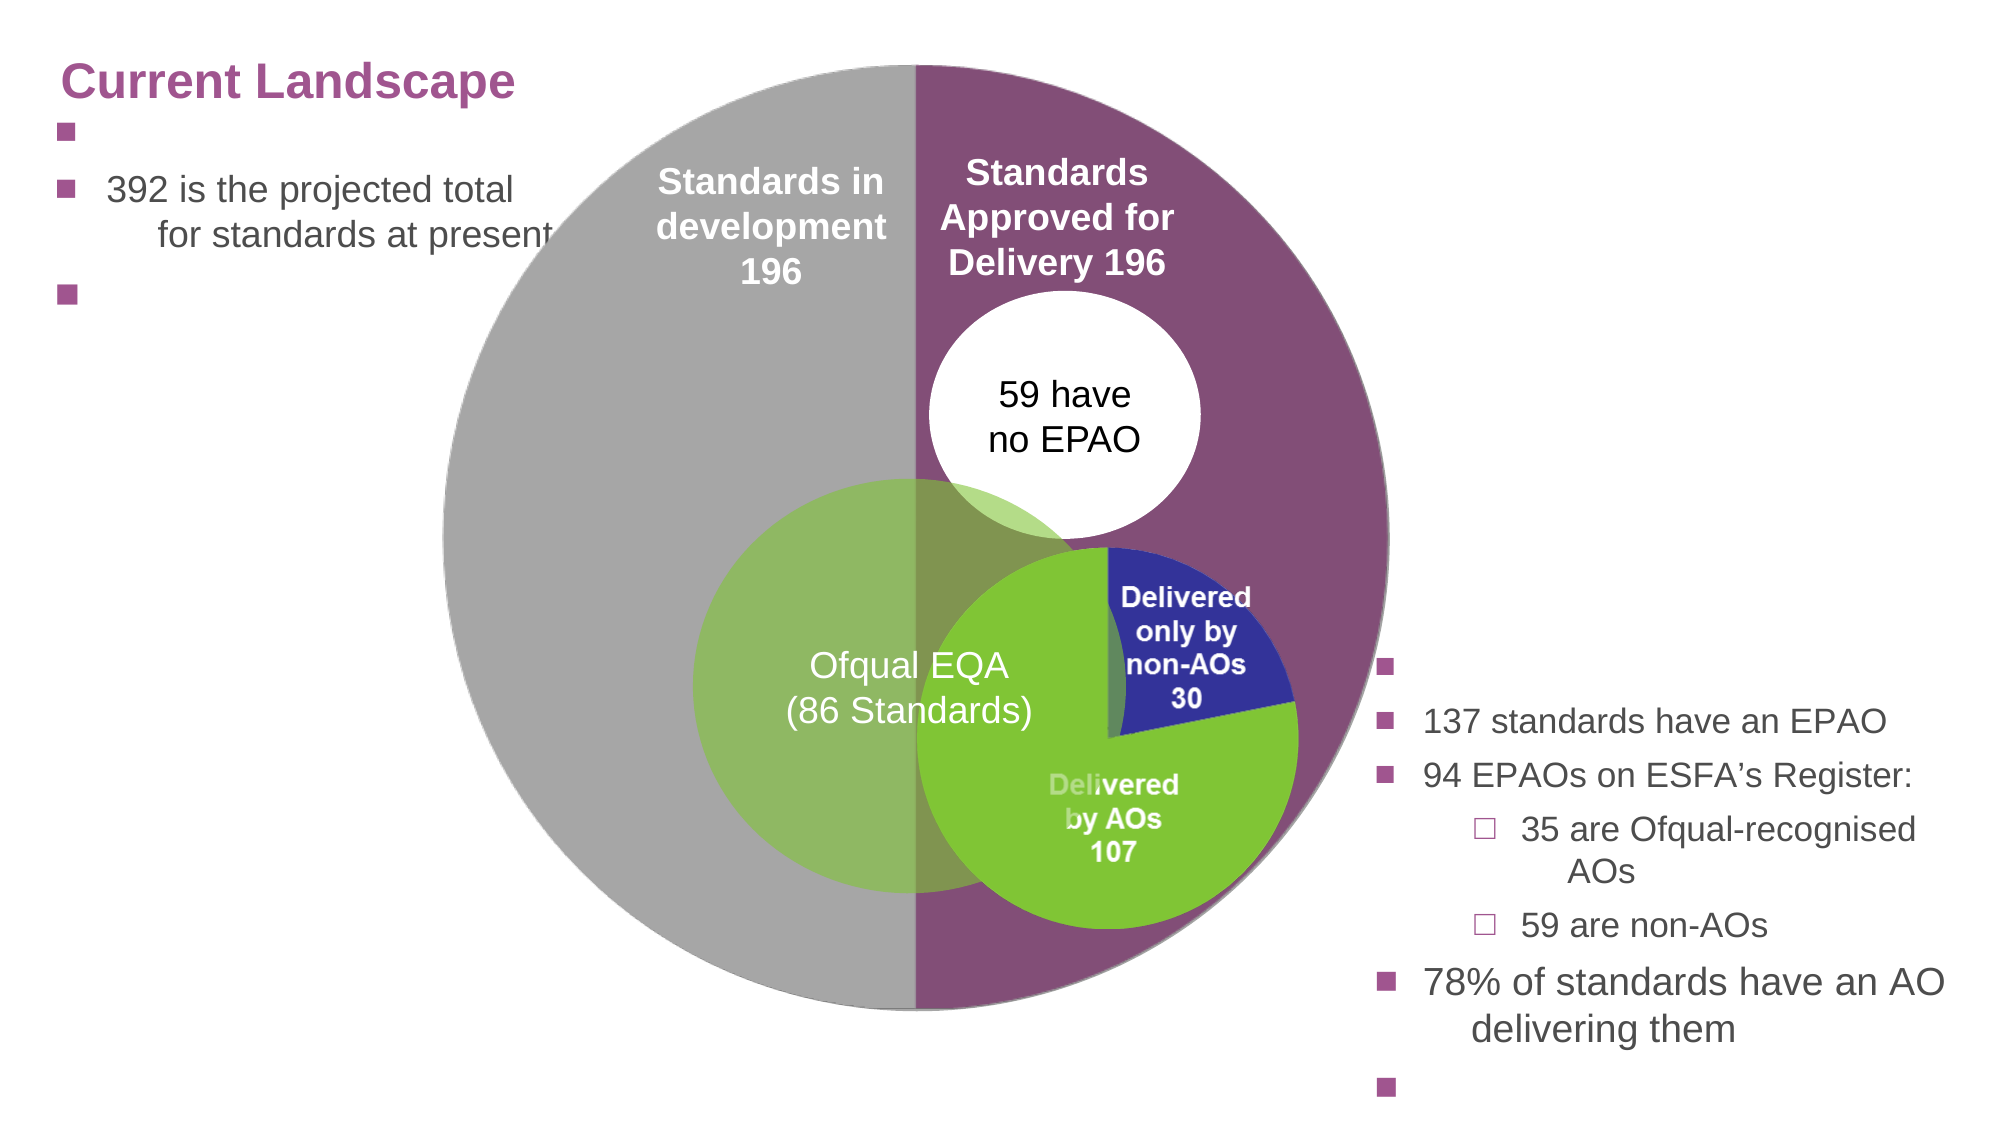

# Current Landscape
Standards Approved for Delivery 196
Standards in development 196
### Chart
| Category |
|---|
392 is the projected total for standards at present
392
### Chart
| Category |
|---|59 have no EPAO
Ofqual EQA
(86 Standards)
137
137 standards have an EPAO
94 EPAOs on ESFA’s Register:
35 are Ofqual-recognised AOs
59 are non-AOs
78% of standards have an AO delivering them